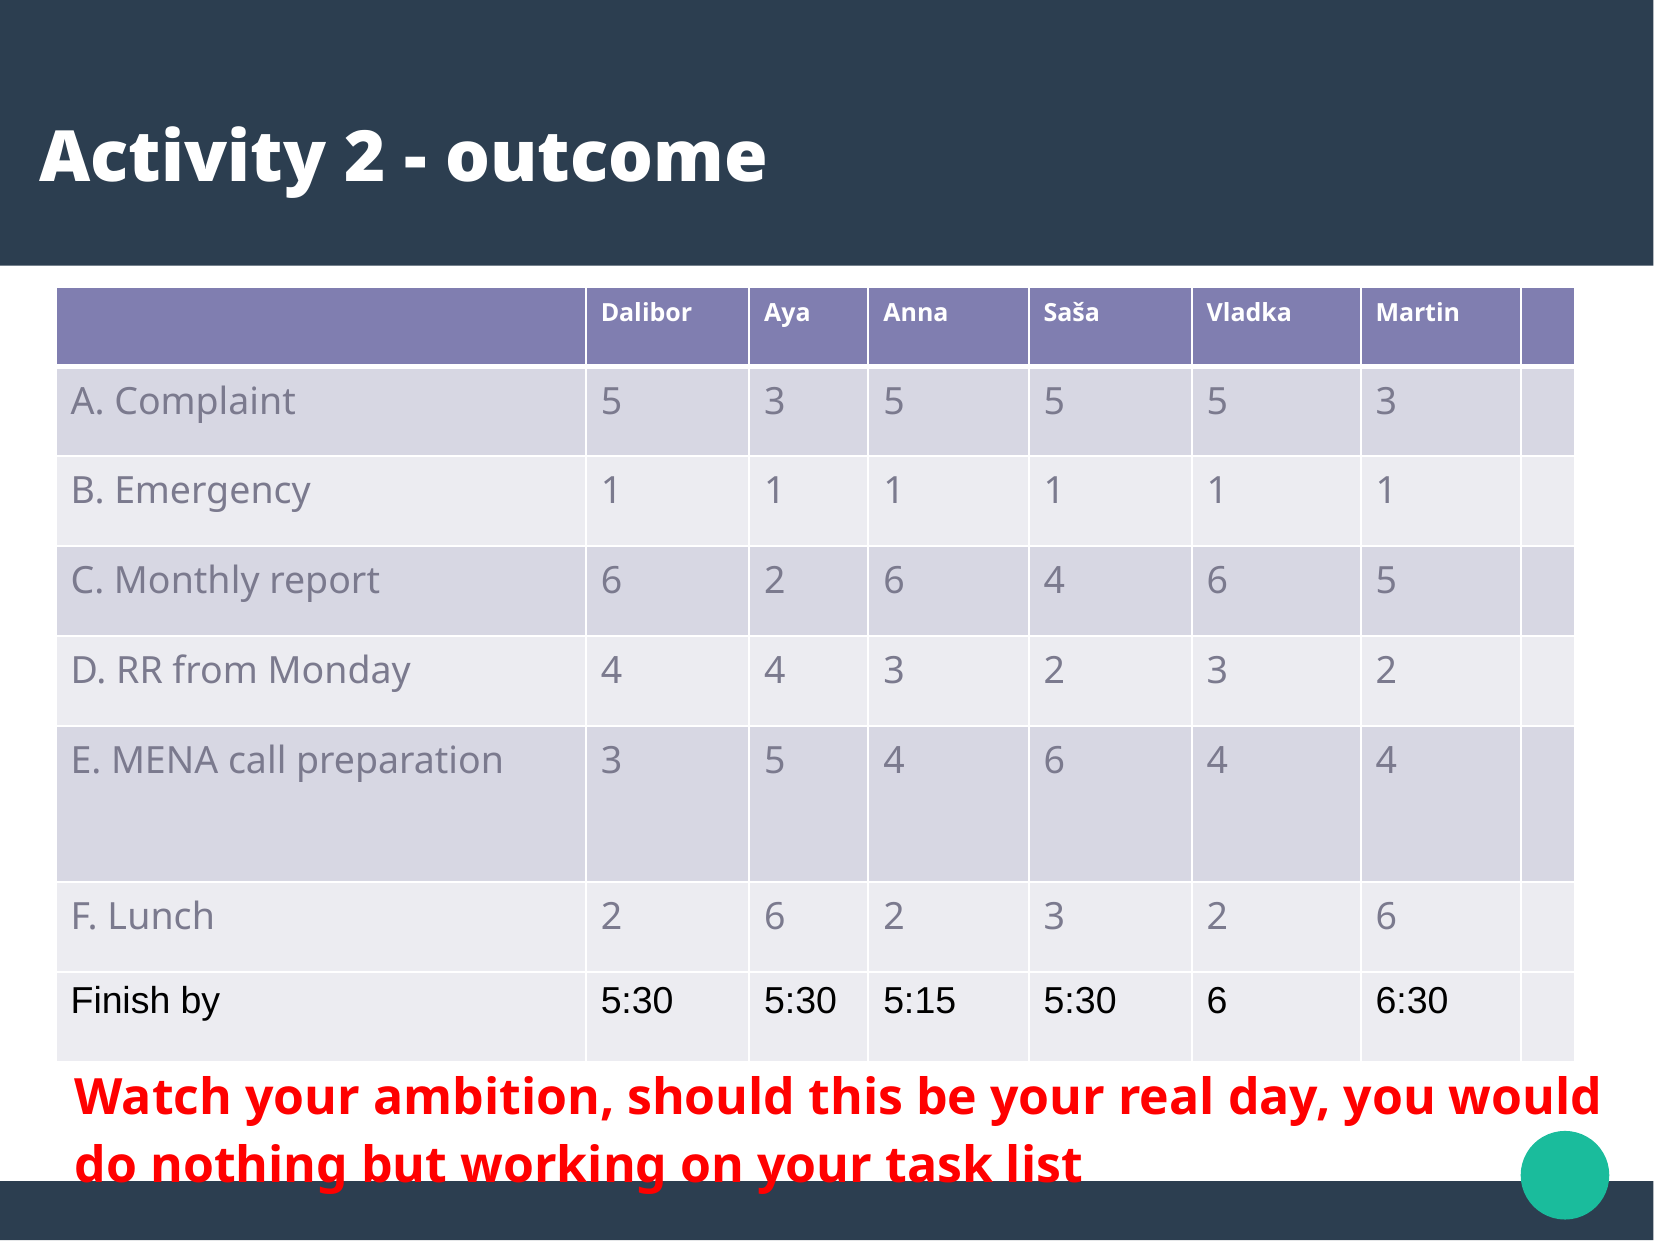

# Activity 2 - outcome
| | Dalibor | Aya | Anna | Saša | Vladka | Martin | |
| --- | --- | --- | --- | --- | --- | --- | --- |
| A. Complaint | 5 | 3 | 5 | 5 | 5 | 3 | |
| B. Emergency | 1 | 1 | 1 | 1 | 1 | 1 | |
| C. Monthly report | 6 | 2 | 6 | 4 | 6 | 5 | |
| D. RR from Monday | 4 | 4 | 3 | 2 | 3 | 2 | |
| E. MENA call preparation | 3 | 5 | 4 | 6 | 4 | 4 | |
| F. Lunch | 2 | 6 | 2 | 3 | 2 | 6 | |
| Finish by | 5:30 | 5:30 | 5:15 | 5:30 | 6 | 6:30 | |
Watch your ambition, should this be your real day, you would do nothing but working on your task list